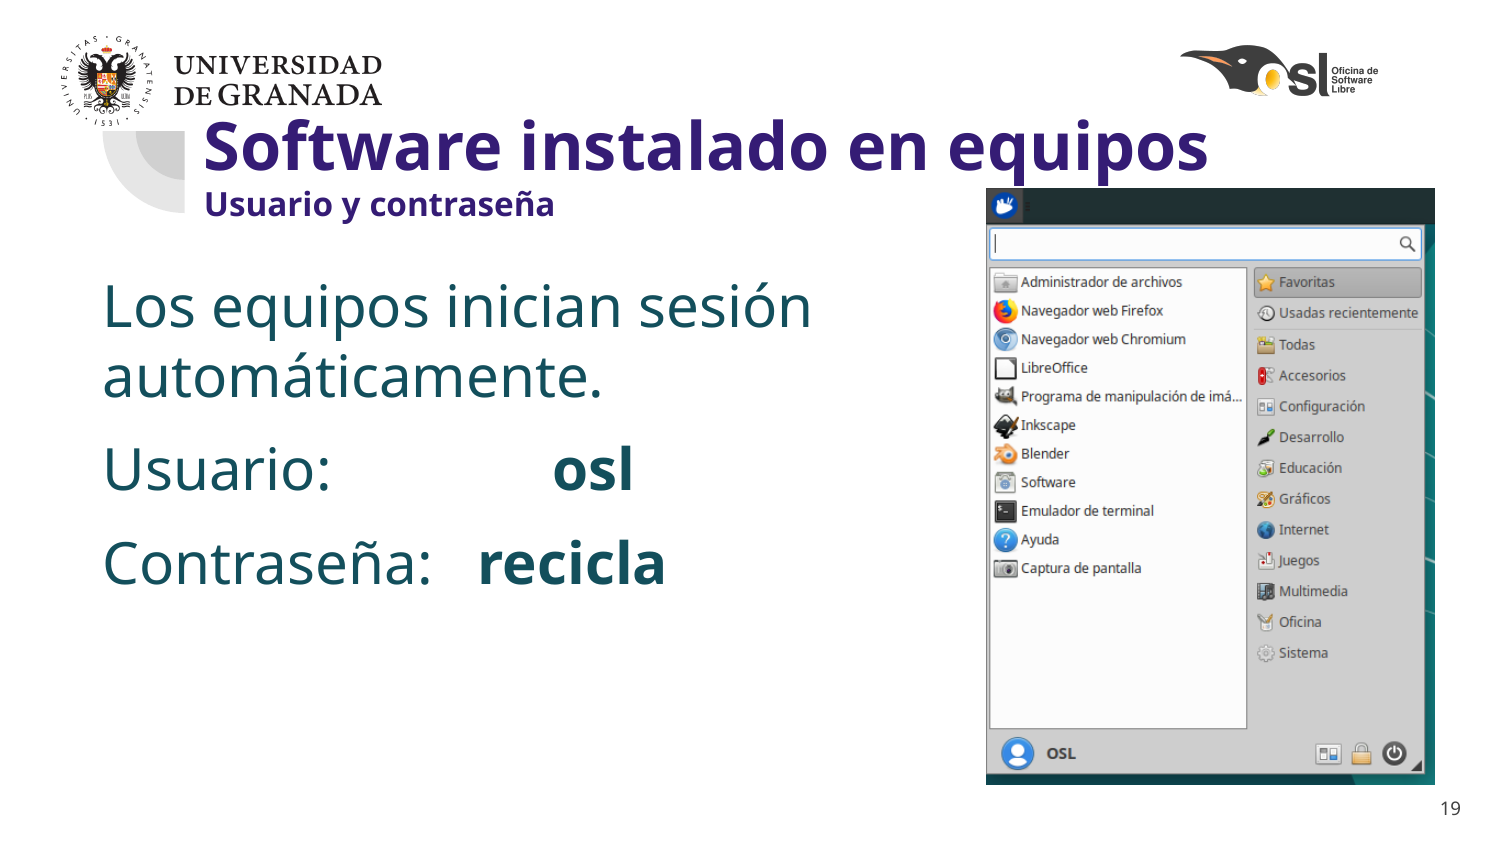

# Software instalado en equipos Usuario y contraseña
Los equipos inician sesión automáticamente.
Usuario:			osl
Contraseña:	recicla